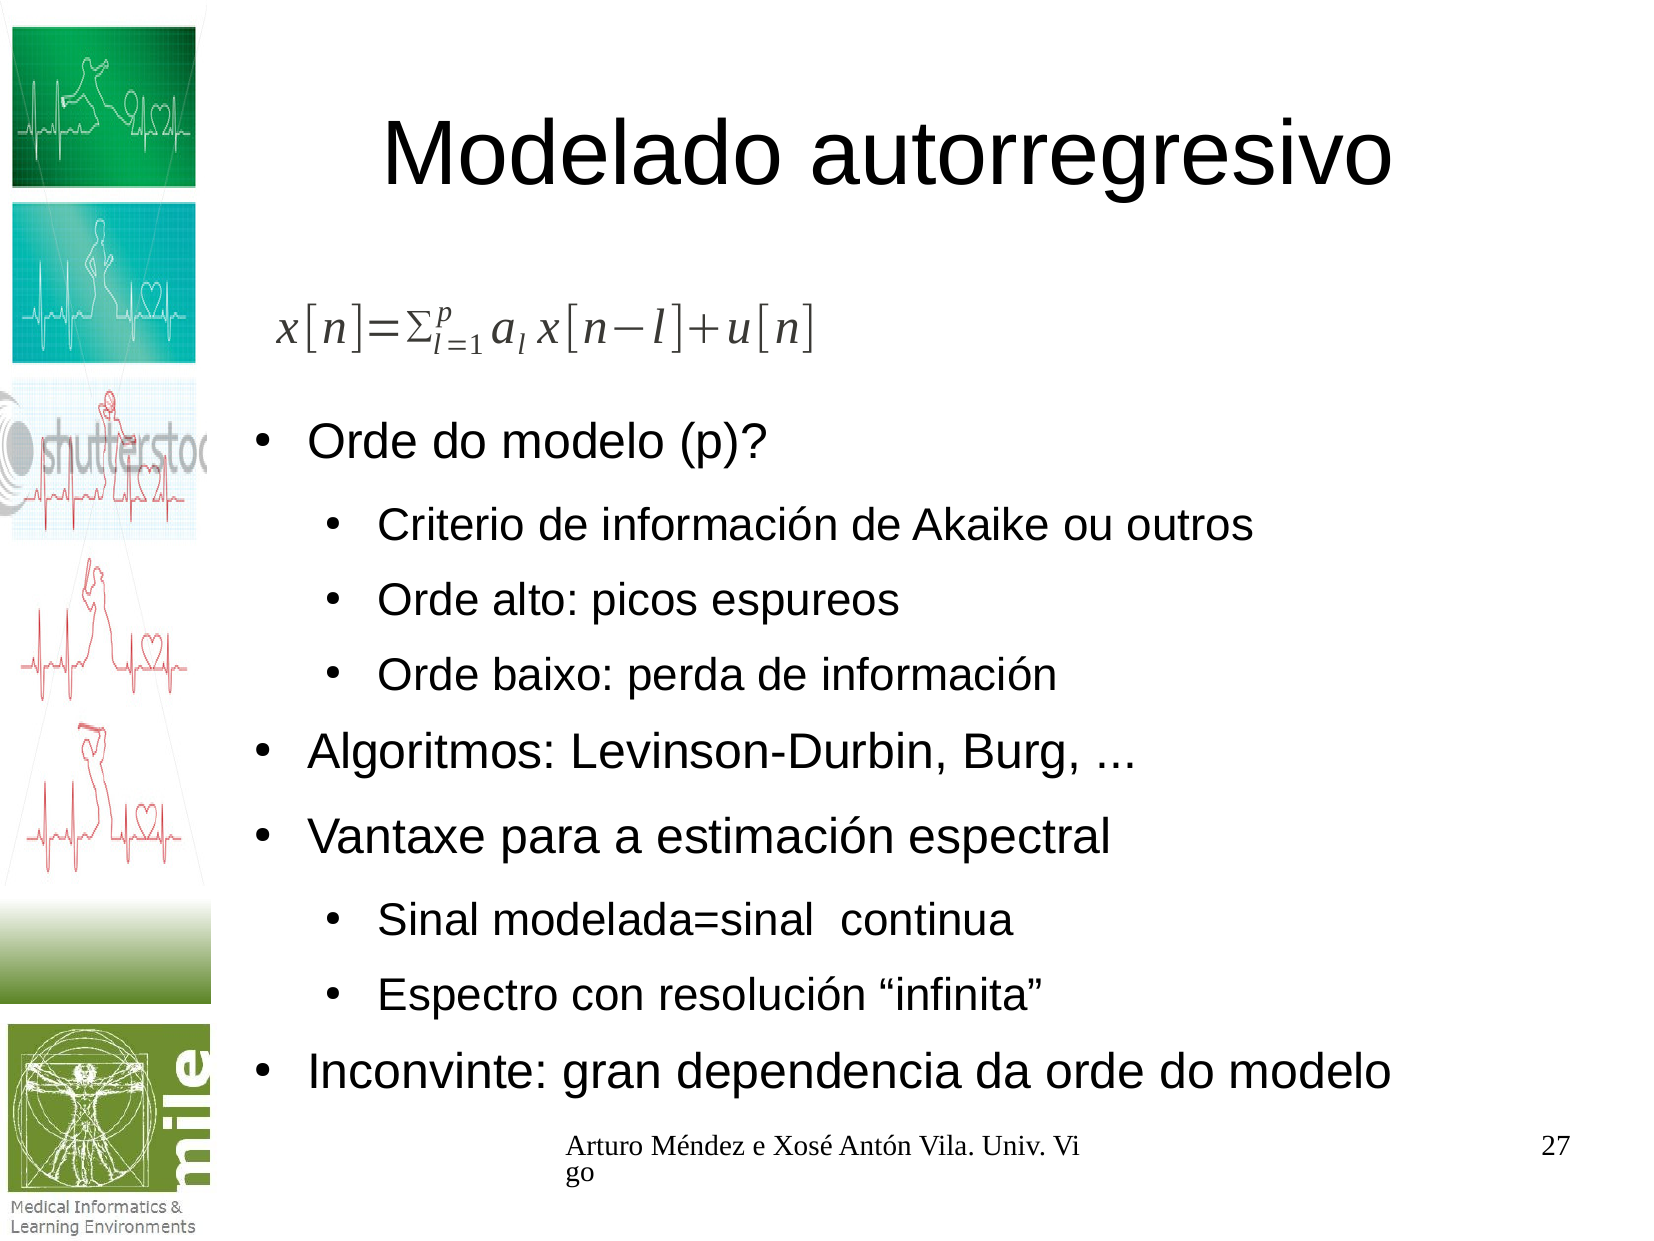

# Modelado autorregresivo
Orde do modelo (p)?
Criterio de información de Akaike ou outros
Orde alto: picos espureos
Orde baixo: perda de información
Algoritmos: Levinson-Durbin, Burg, ...
Vantaxe para a estimación espectral
Sinal modelada=sinal continua
Espectro con resolución “infinita”
Inconvinte: gran dependencia da orde do modelo
Arturo Méndez e Xosé Antón Vila. Univ. Vigo
27